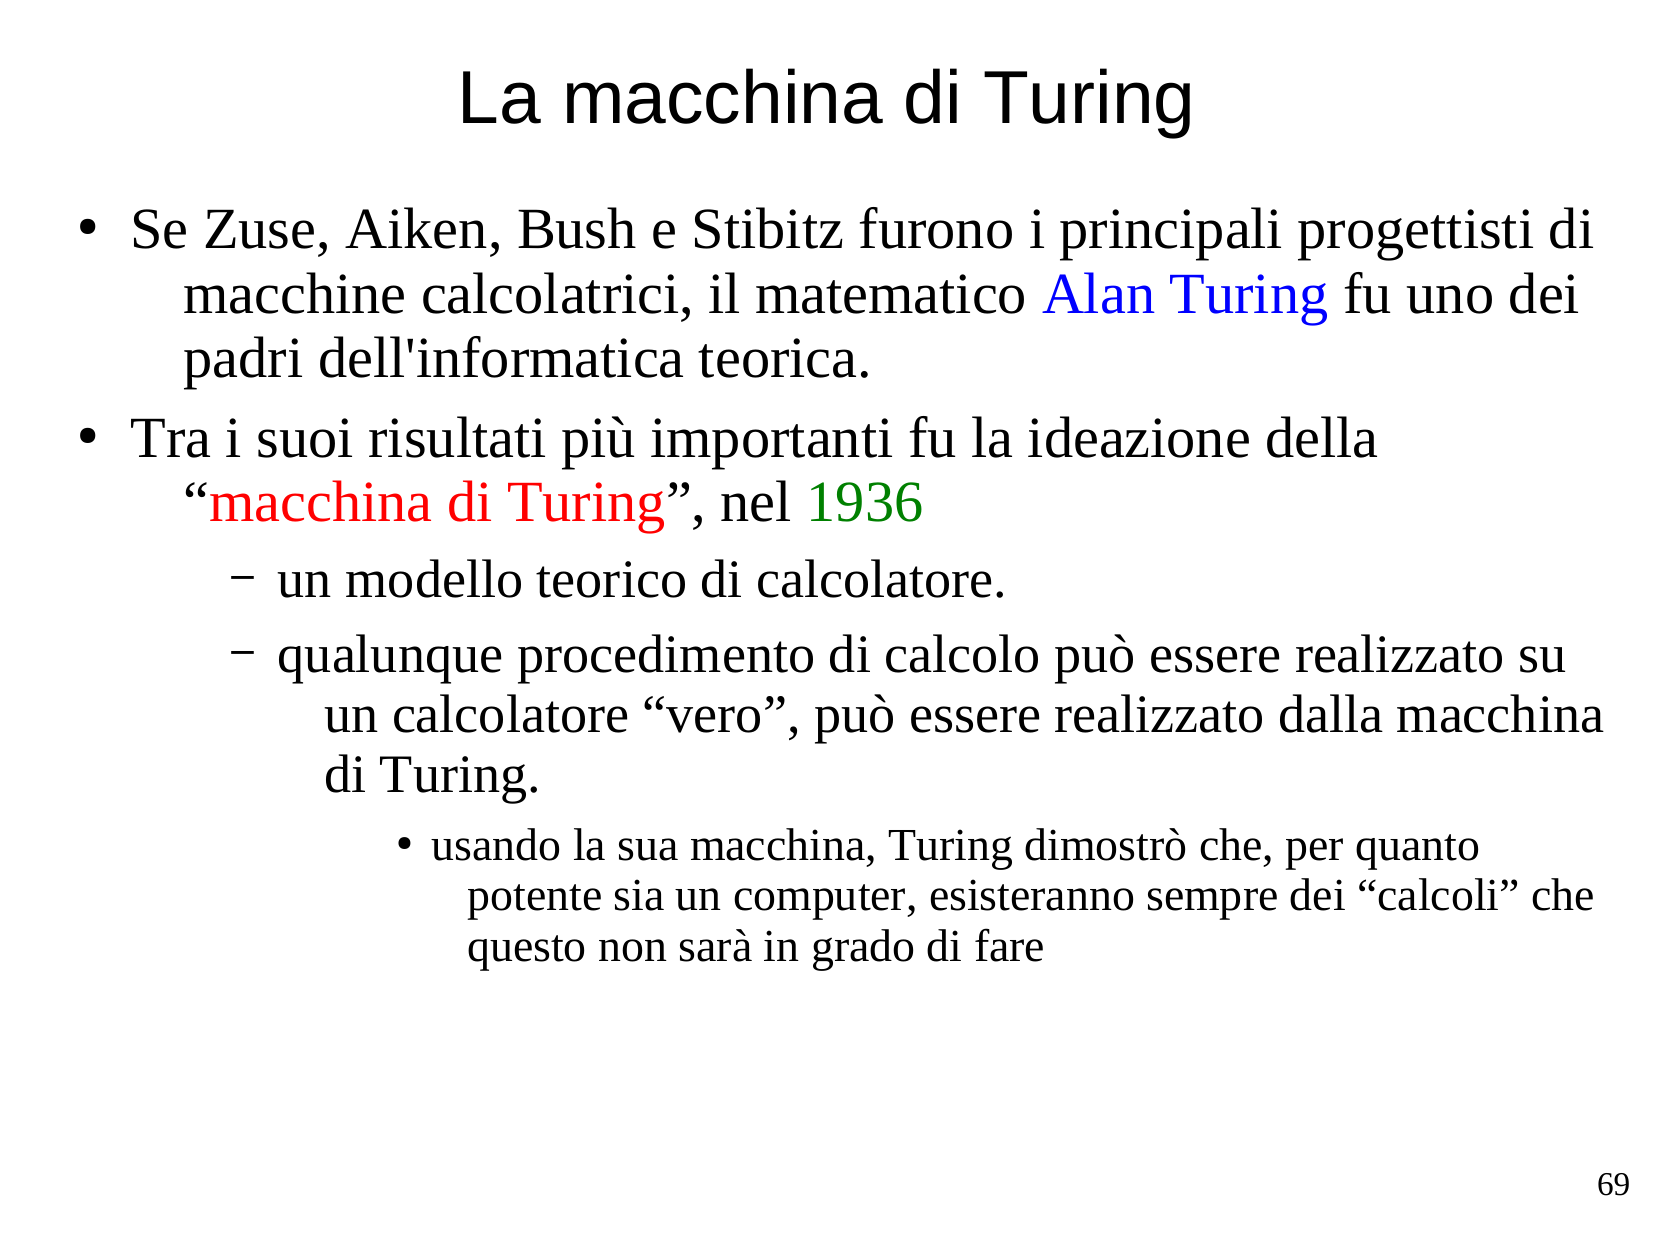

# La macchina di Turing
Se Zuse, Aiken, Bush e Stibitz furono i principali progettisti di macchine calcolatrici, il matematico Alan Turing fu uno dei padri dell'informatica teorica.
Tra i suoi risultati più importanti fu la ideazione della “macchina di Turing”, nel 1936
un modello teorico di calcolatore.
qualunque procedimento di calcolo può essere realizzato su un calcolatore “vero”, può essere realizzato dalla macchina di Turing.
usando la sua macchina, Turing dimostrò che, per quanto potente sia un computer, esisteranno sempre dei “calcoli” che questo non sarà in grado di fare